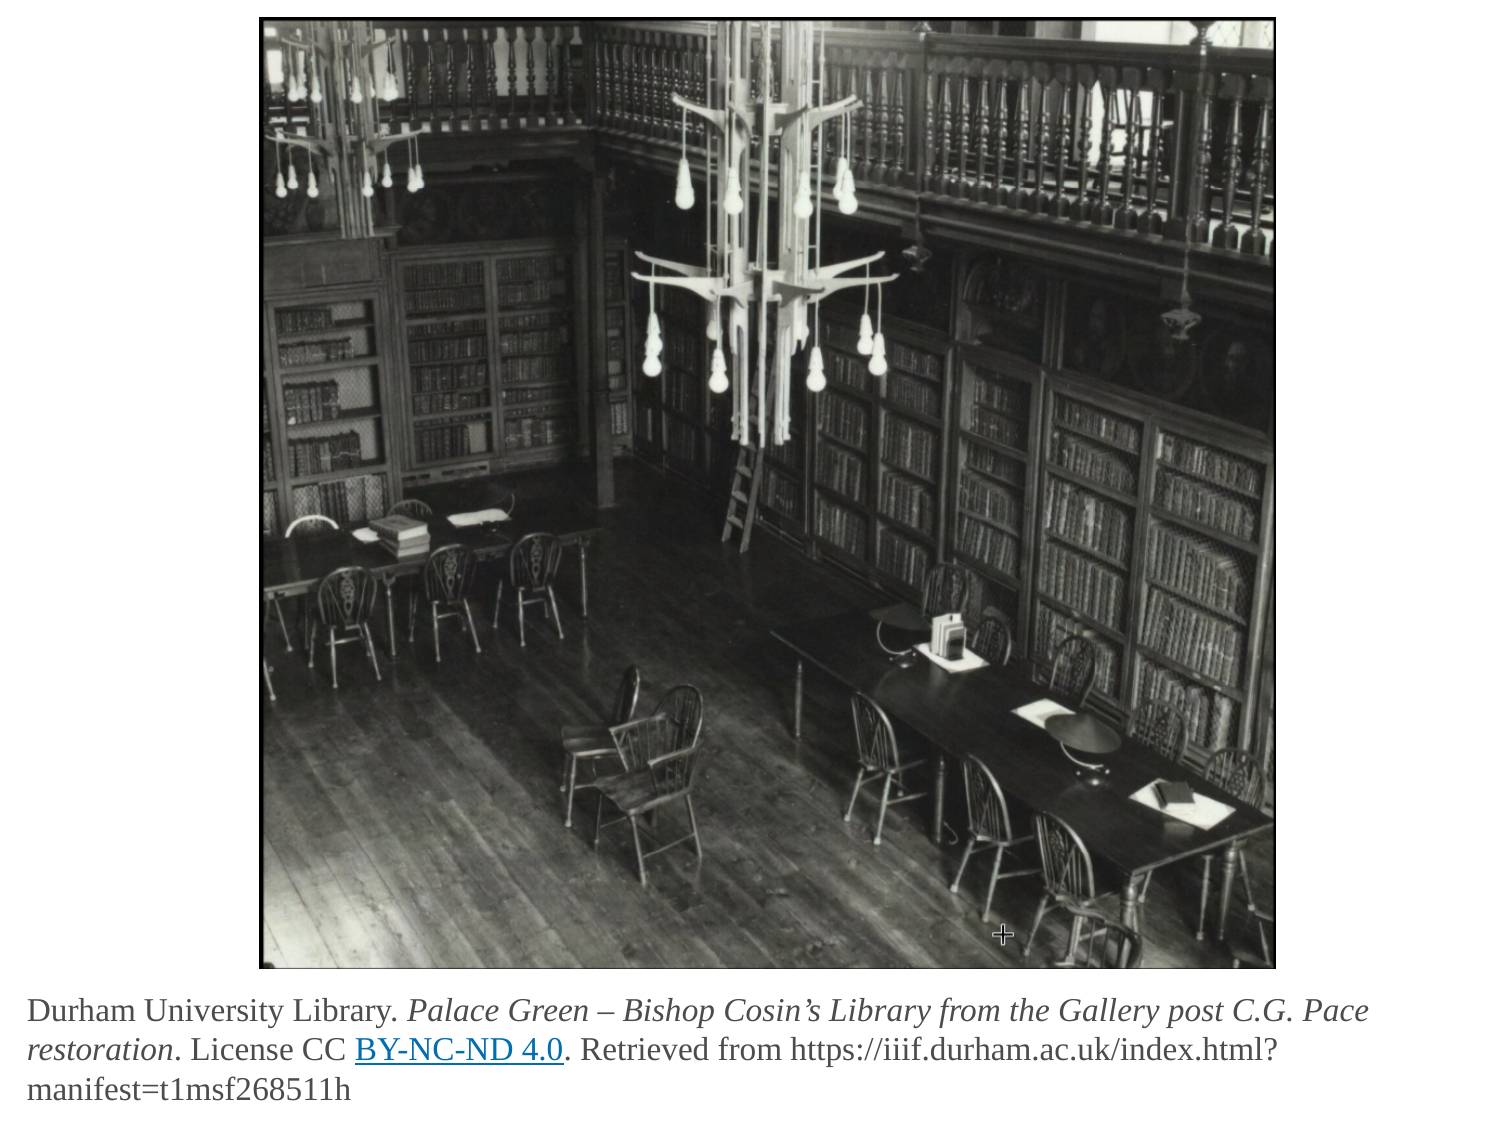

Durham University Library. Palace Green – Bishop Cosin’s Library from the Gallery post C.G. Pace restoration. License CC BY-NC-ND 4.0. Retrieved from https://iiif.durham.ac.uk/index.html?manifest=t1msf268511h